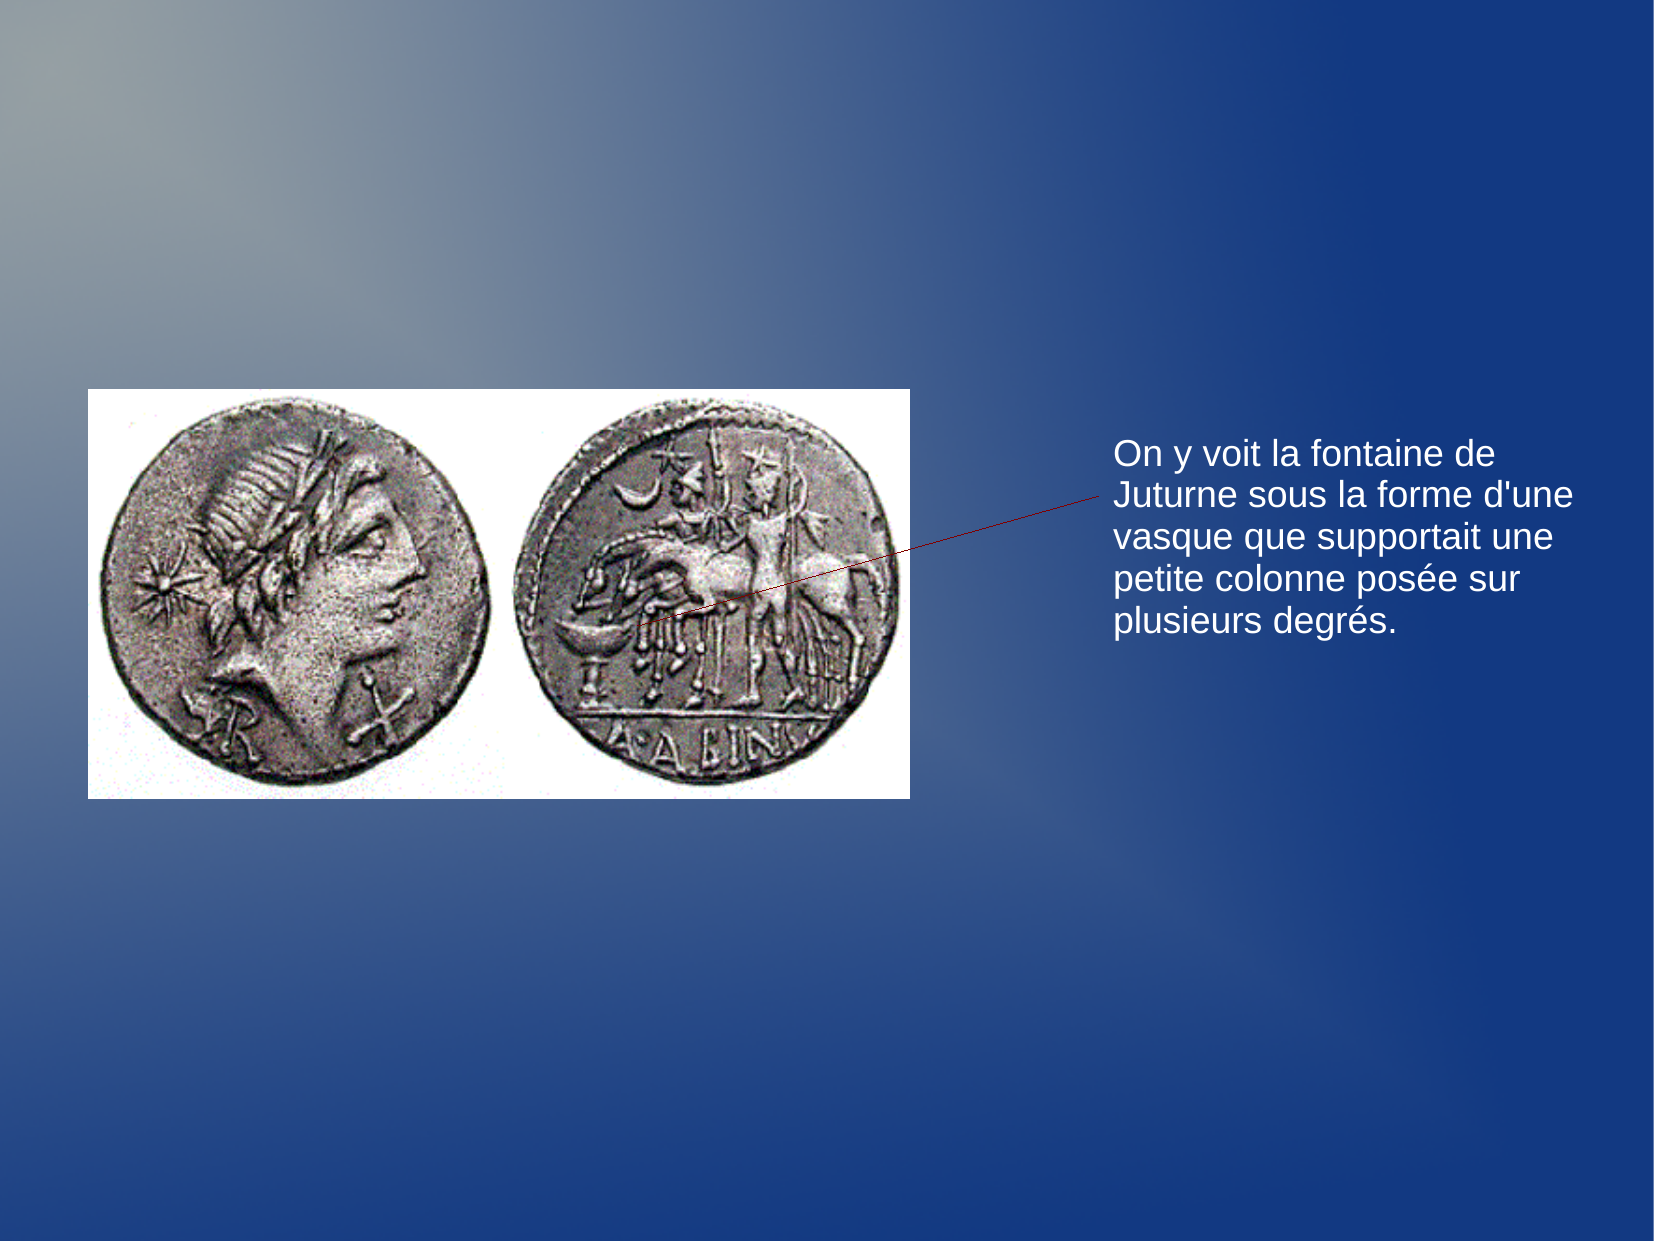

On y voit la fontaine de Juturne sous la forme d'une vasque que supportait une petite colonne posée sur plusieurs degrés.